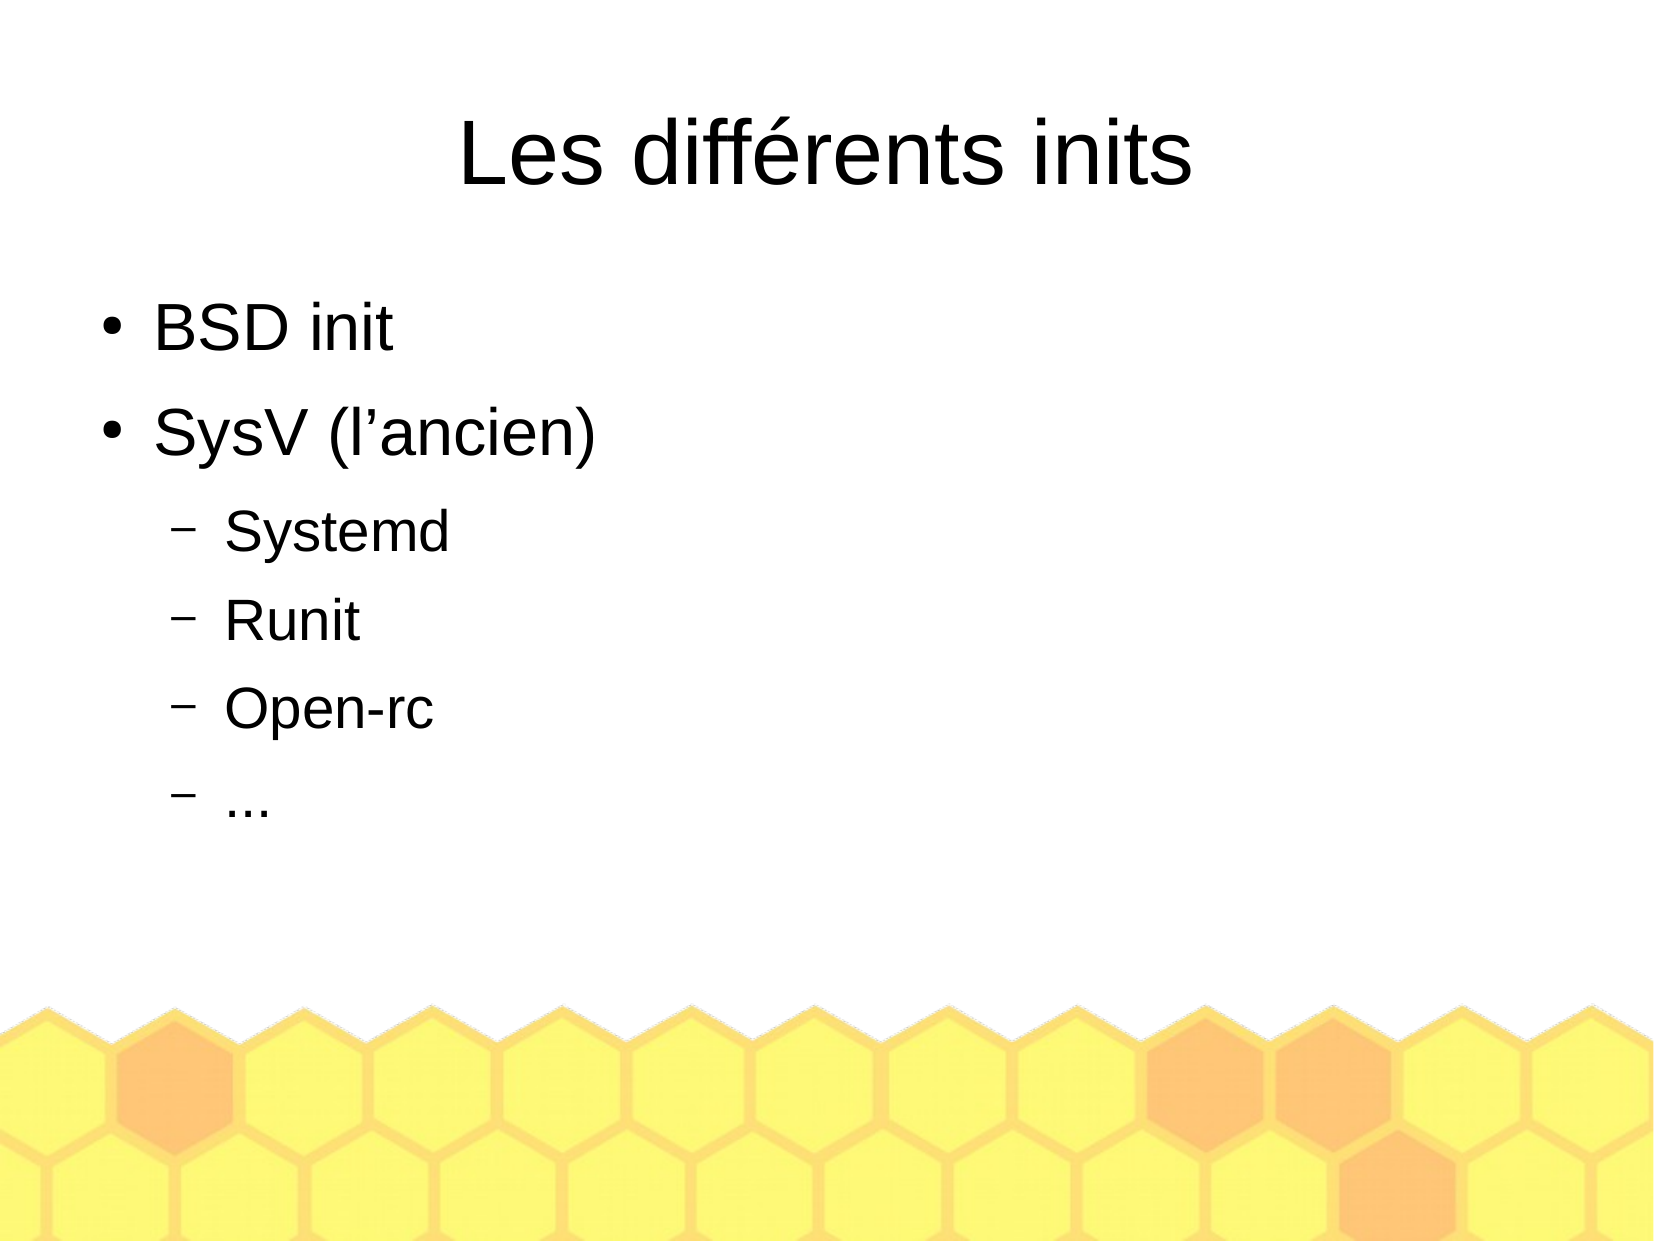

# Les différents inits
BSD init
SysV (l’ancien)
Systemd
Runit
Open-rc
...